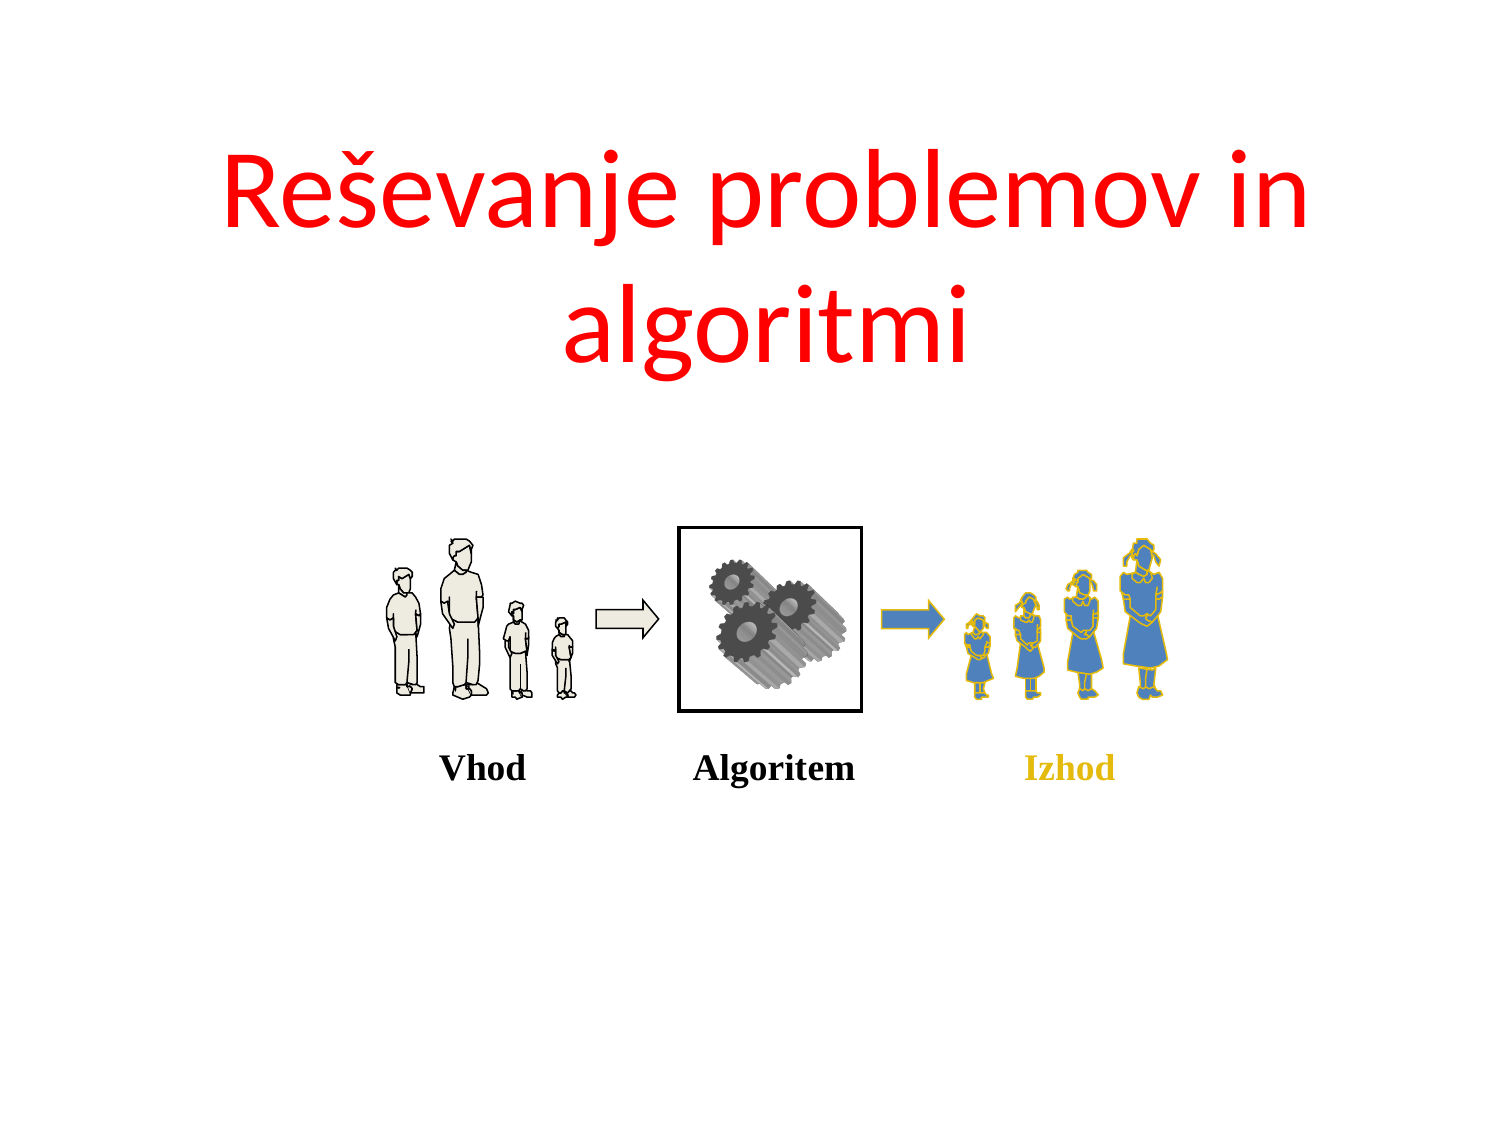

# Reševanje problemov in algoritmi
Vhod
Algoritem
Izhod